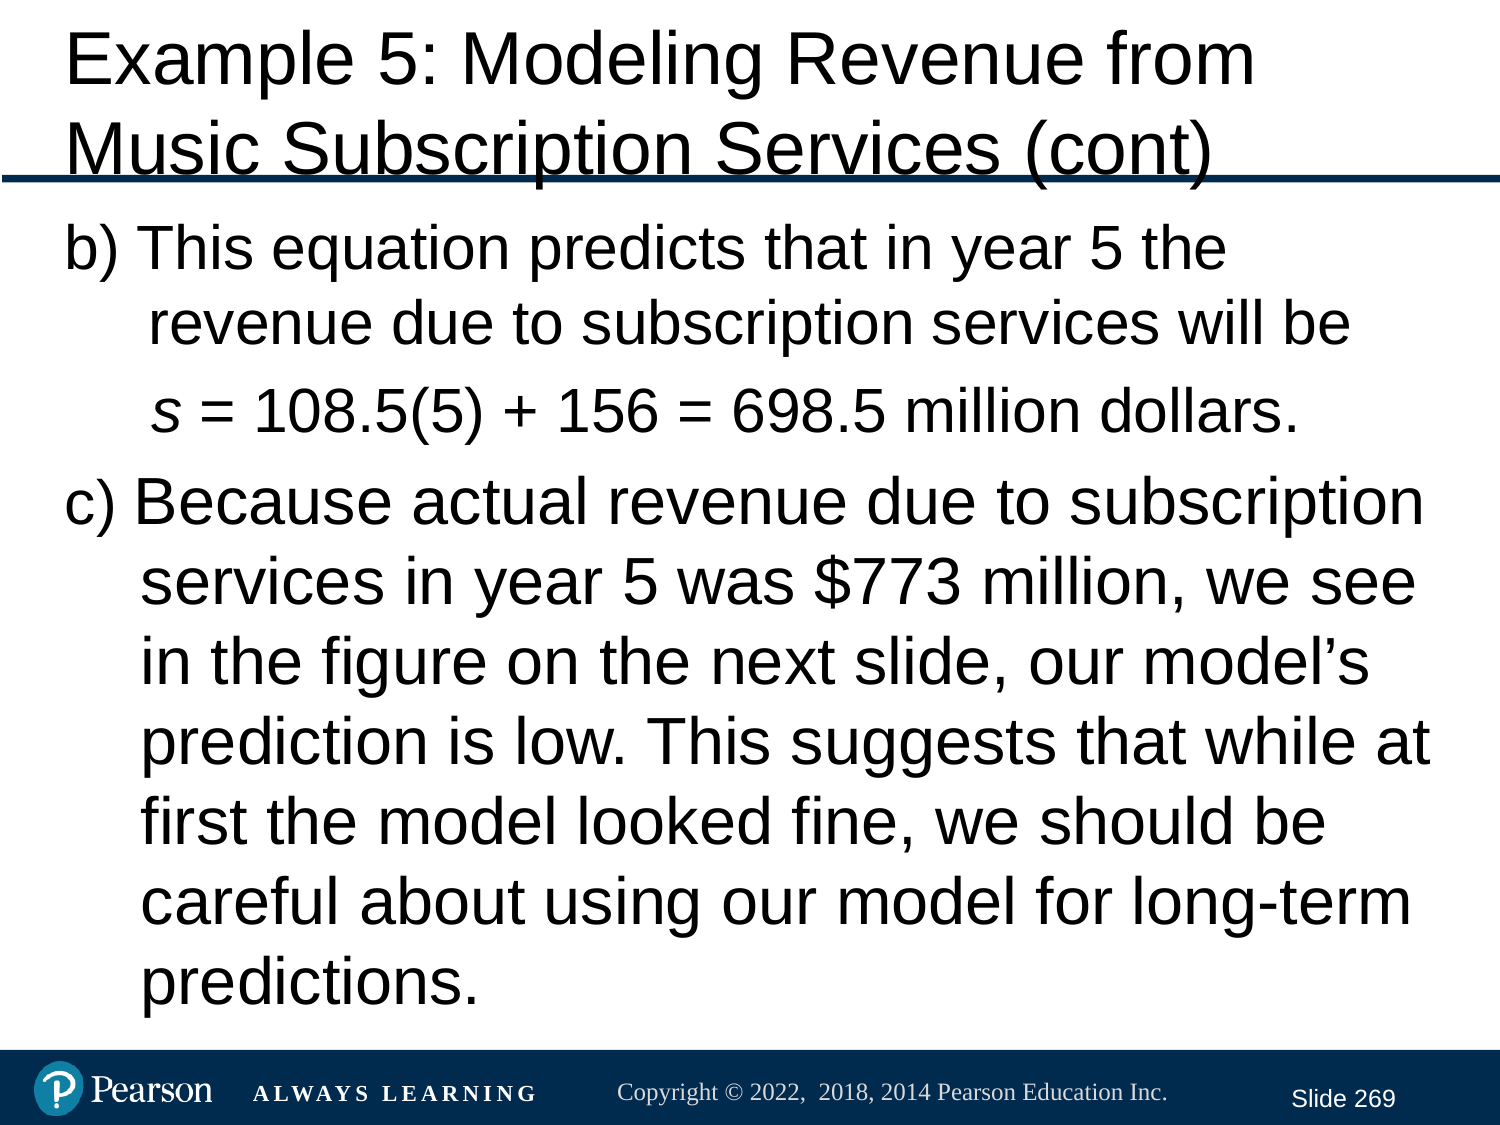

# Example 5: Modeling Revenue from Music Subscription Services (cont)
b) This equation predicts that in year 5 the revenue due to subscription services will be
 s = 108.5(5) + 156 = 698.5 million dollars.
c) Because actual revenue due to subscription services in year 5 was $773 million, we see in the figure on the next slide, our model’s prediction is low. This suggests that while at first the model looked fine, we should be careful about using our model for long-term predictions.